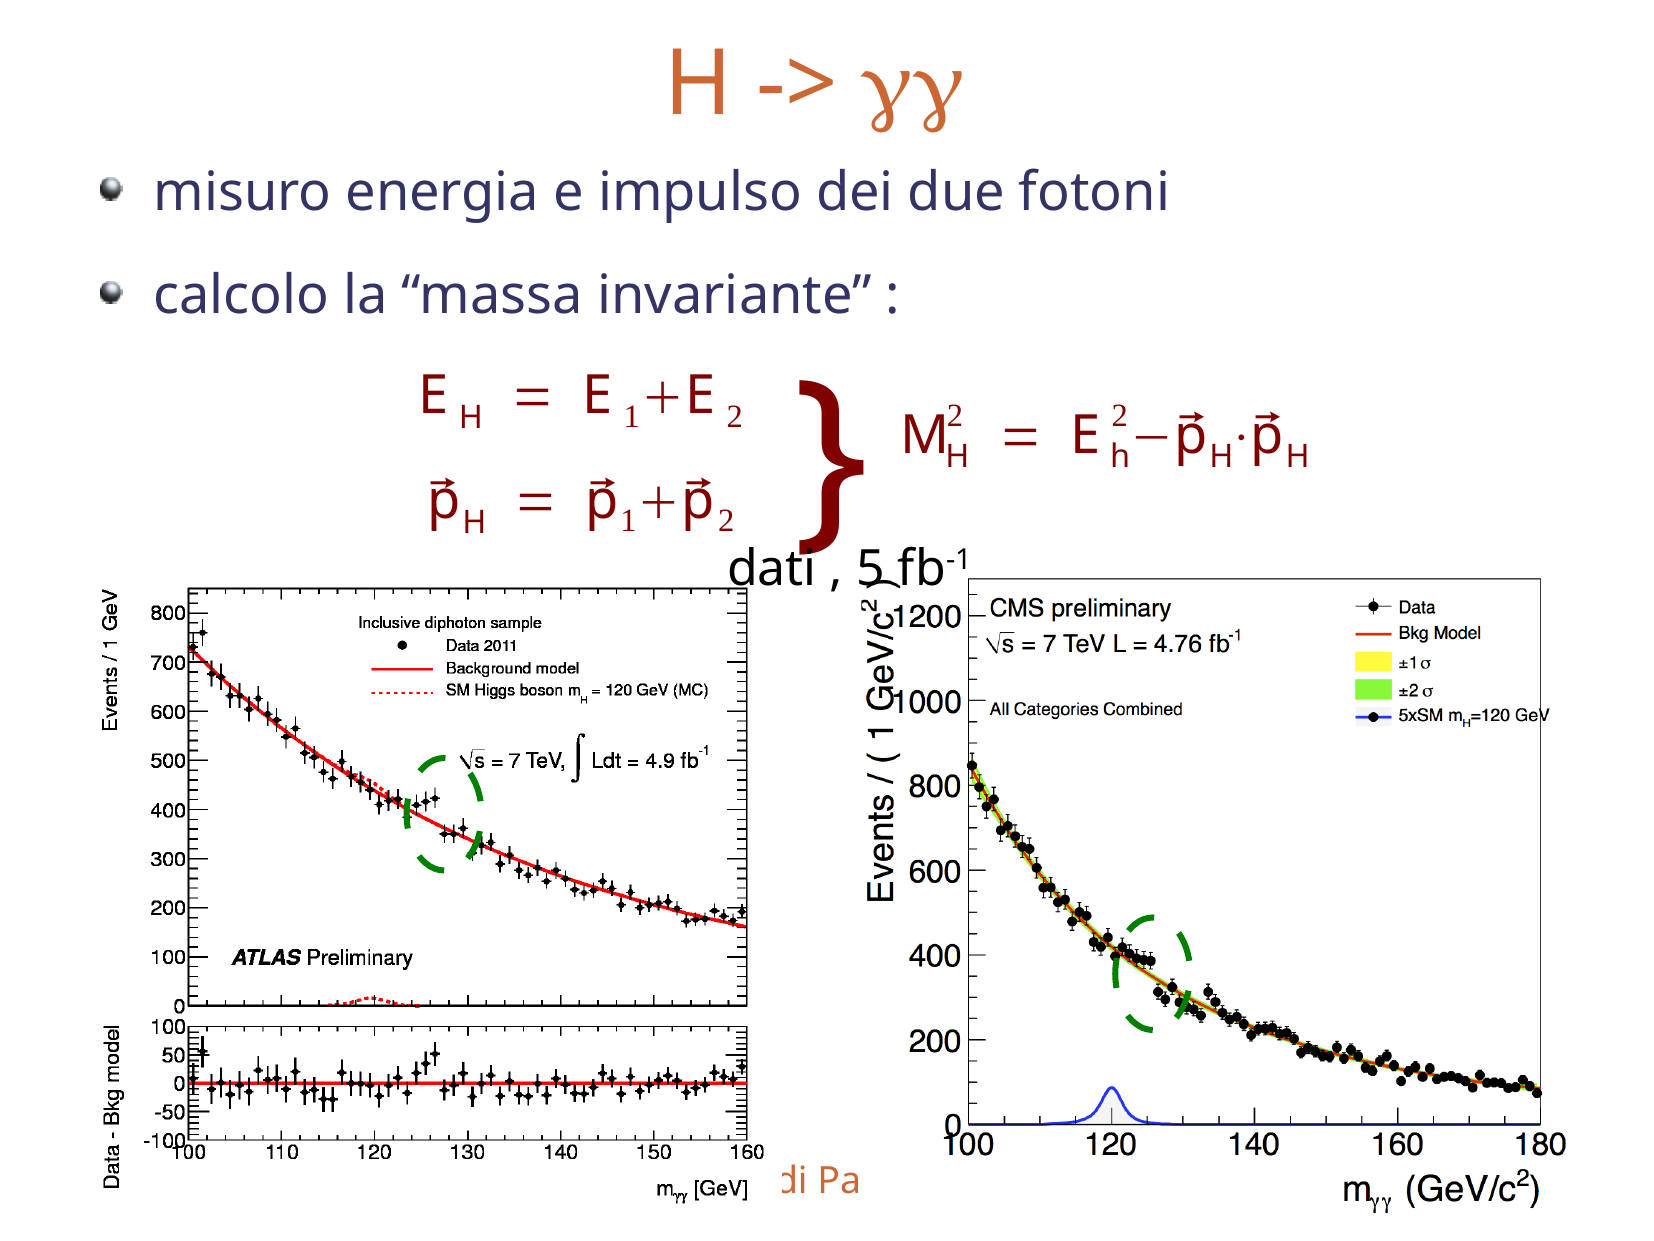

# H -> gg
misuro energia e impulso dei due fotoni
calcolo la “massa invariante” :
}
dati , 5 fb-1
59